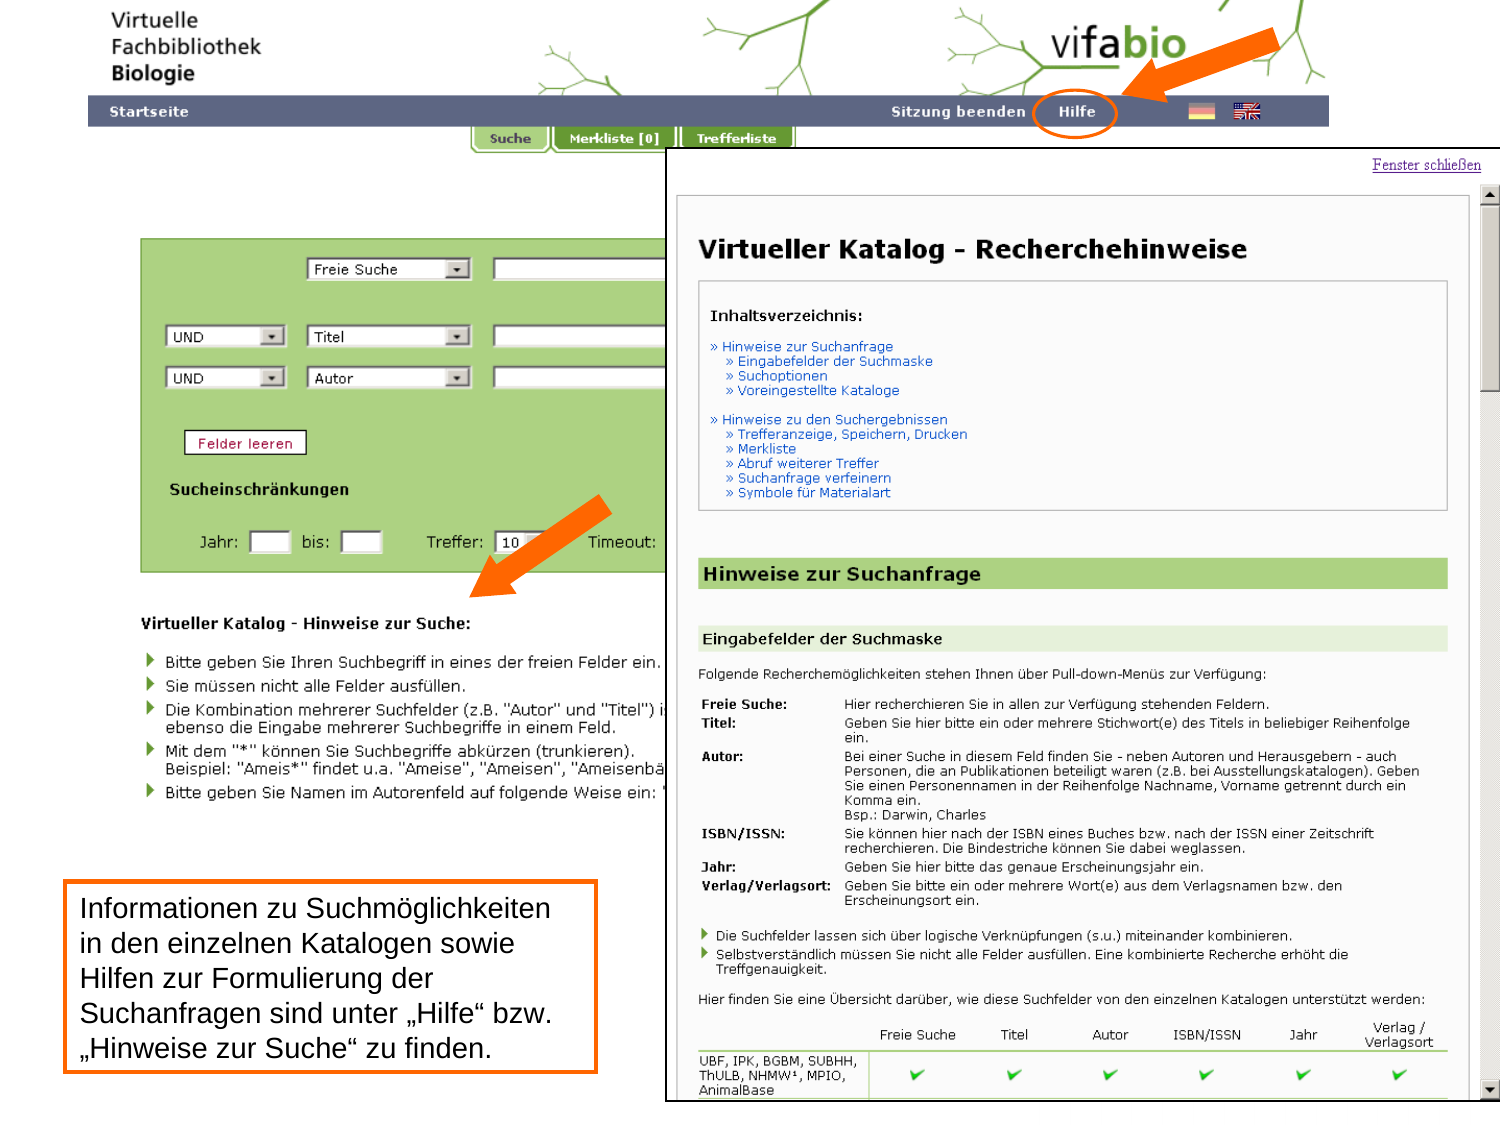

Informationen zu Suchmöglichkeiten in den einzelnen Katalogen sowie Hilfen zur Formulierung der Suchanfragen sind unter „Hilfe“ bzw. „Hinweise zur Suche“ zu finden.